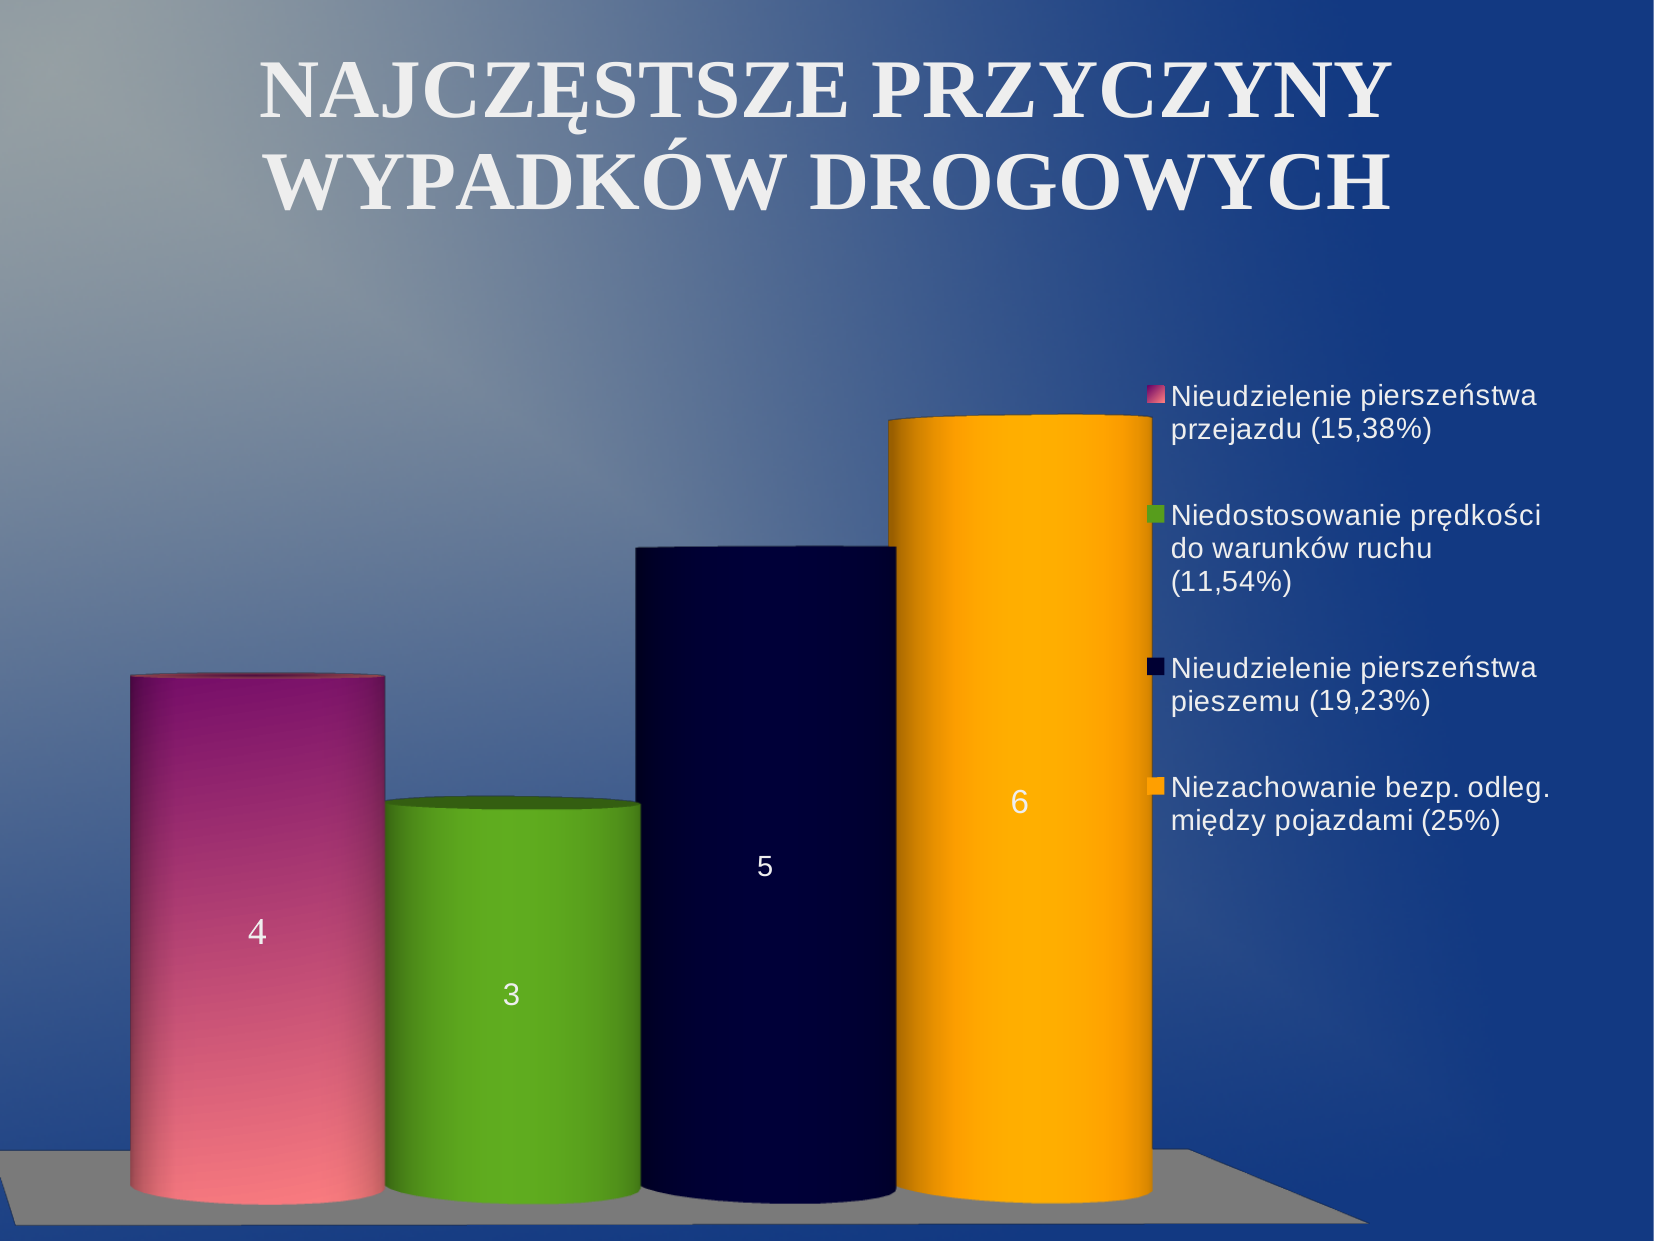

# NAJCZĘSTSZE PRZYCZYNY WYPADKÓW DROGOWYCH
[unsupported chart]